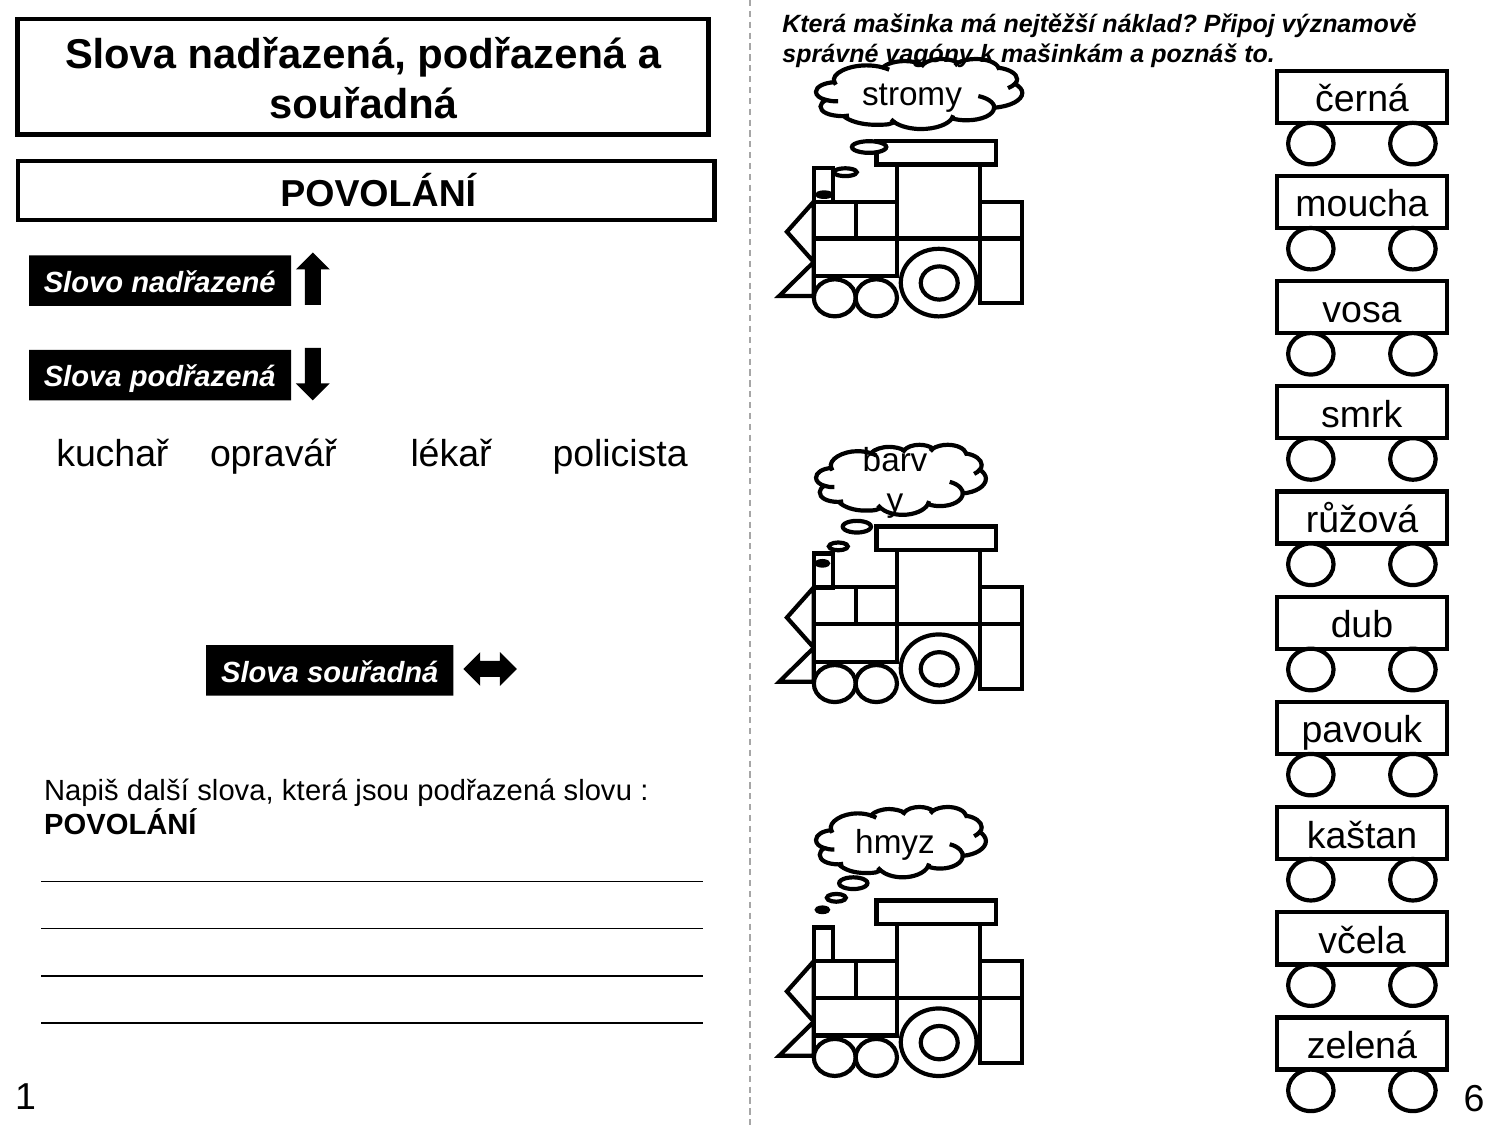

Která mašinka má nejtěžší náklad? Připoj významově správné vagóny k mašinkám a poznáš to.
Slova nadřazená, podřazená a souřadná
stromy
černá
moucha
vosa
smrk
barvy
růžová
dub
pavouk
hmyz
kaštan
včela
zelená
POVOLÁNÍ
Slovo nadřazené
Slova podřazená
kuchař
opravář
lékař
policista
Slova souřadná
Napiš další slova, která jsou podřazená slovu : POVOLÁNÍ
1
6